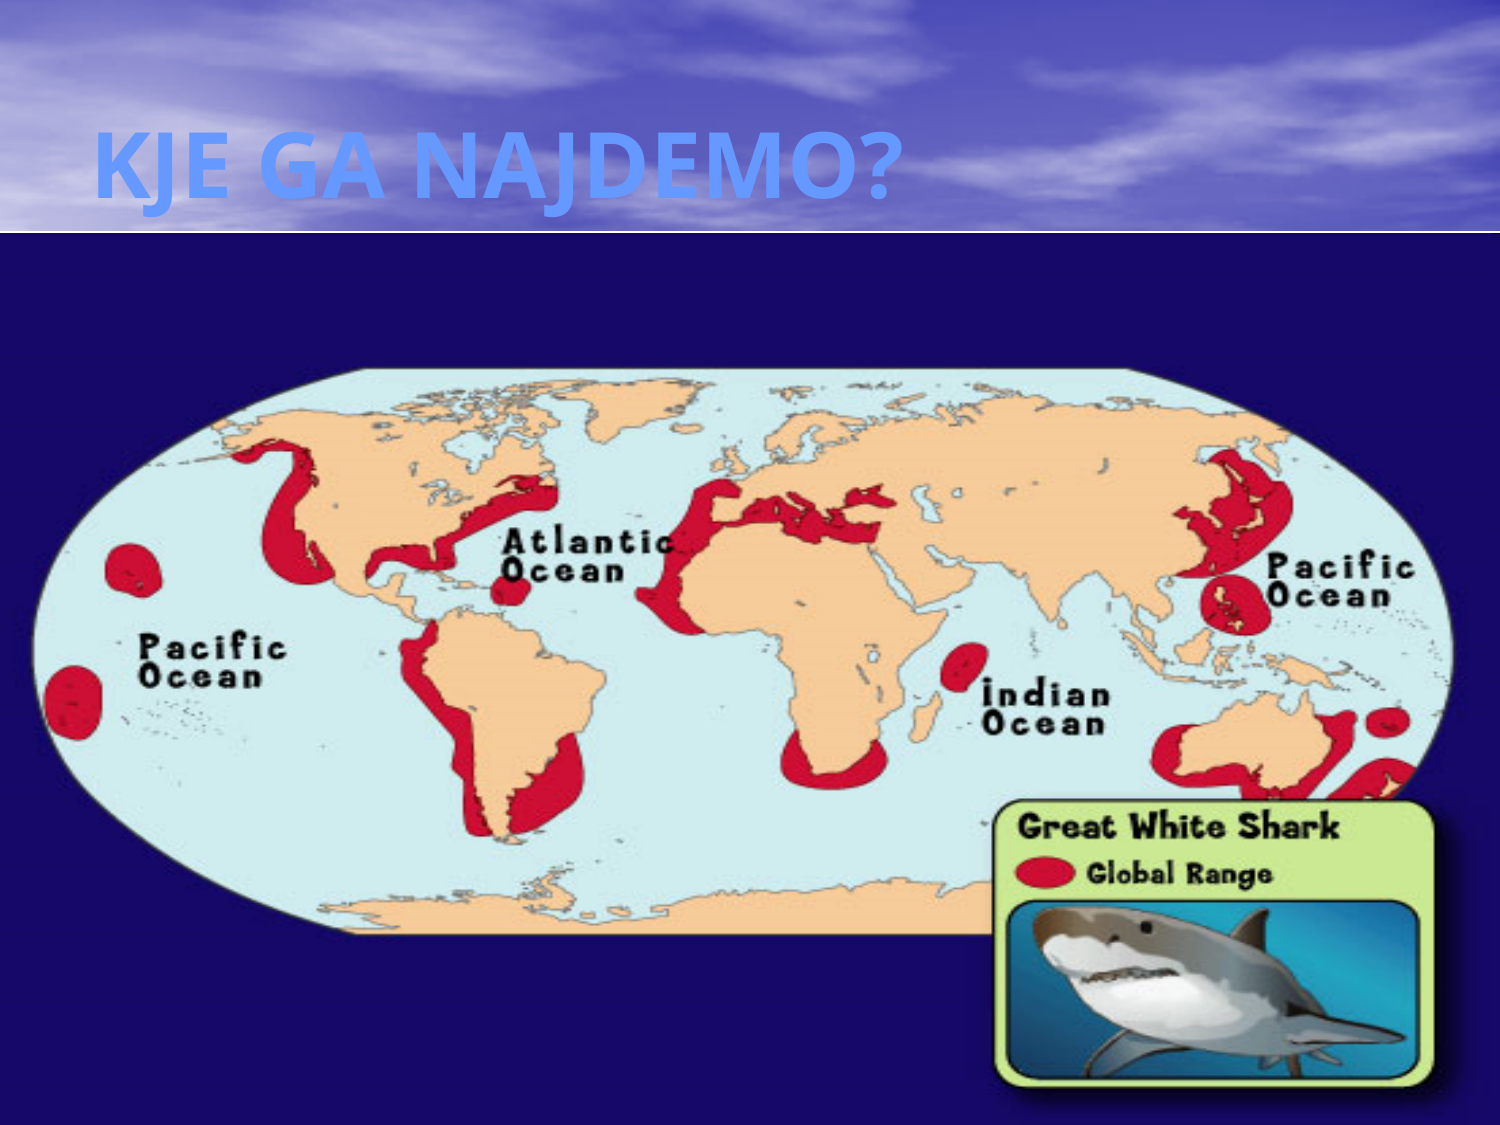

# KJE GA NAJDEMO?
Označena so območja, kjer je največ velikih belih morskih psov.